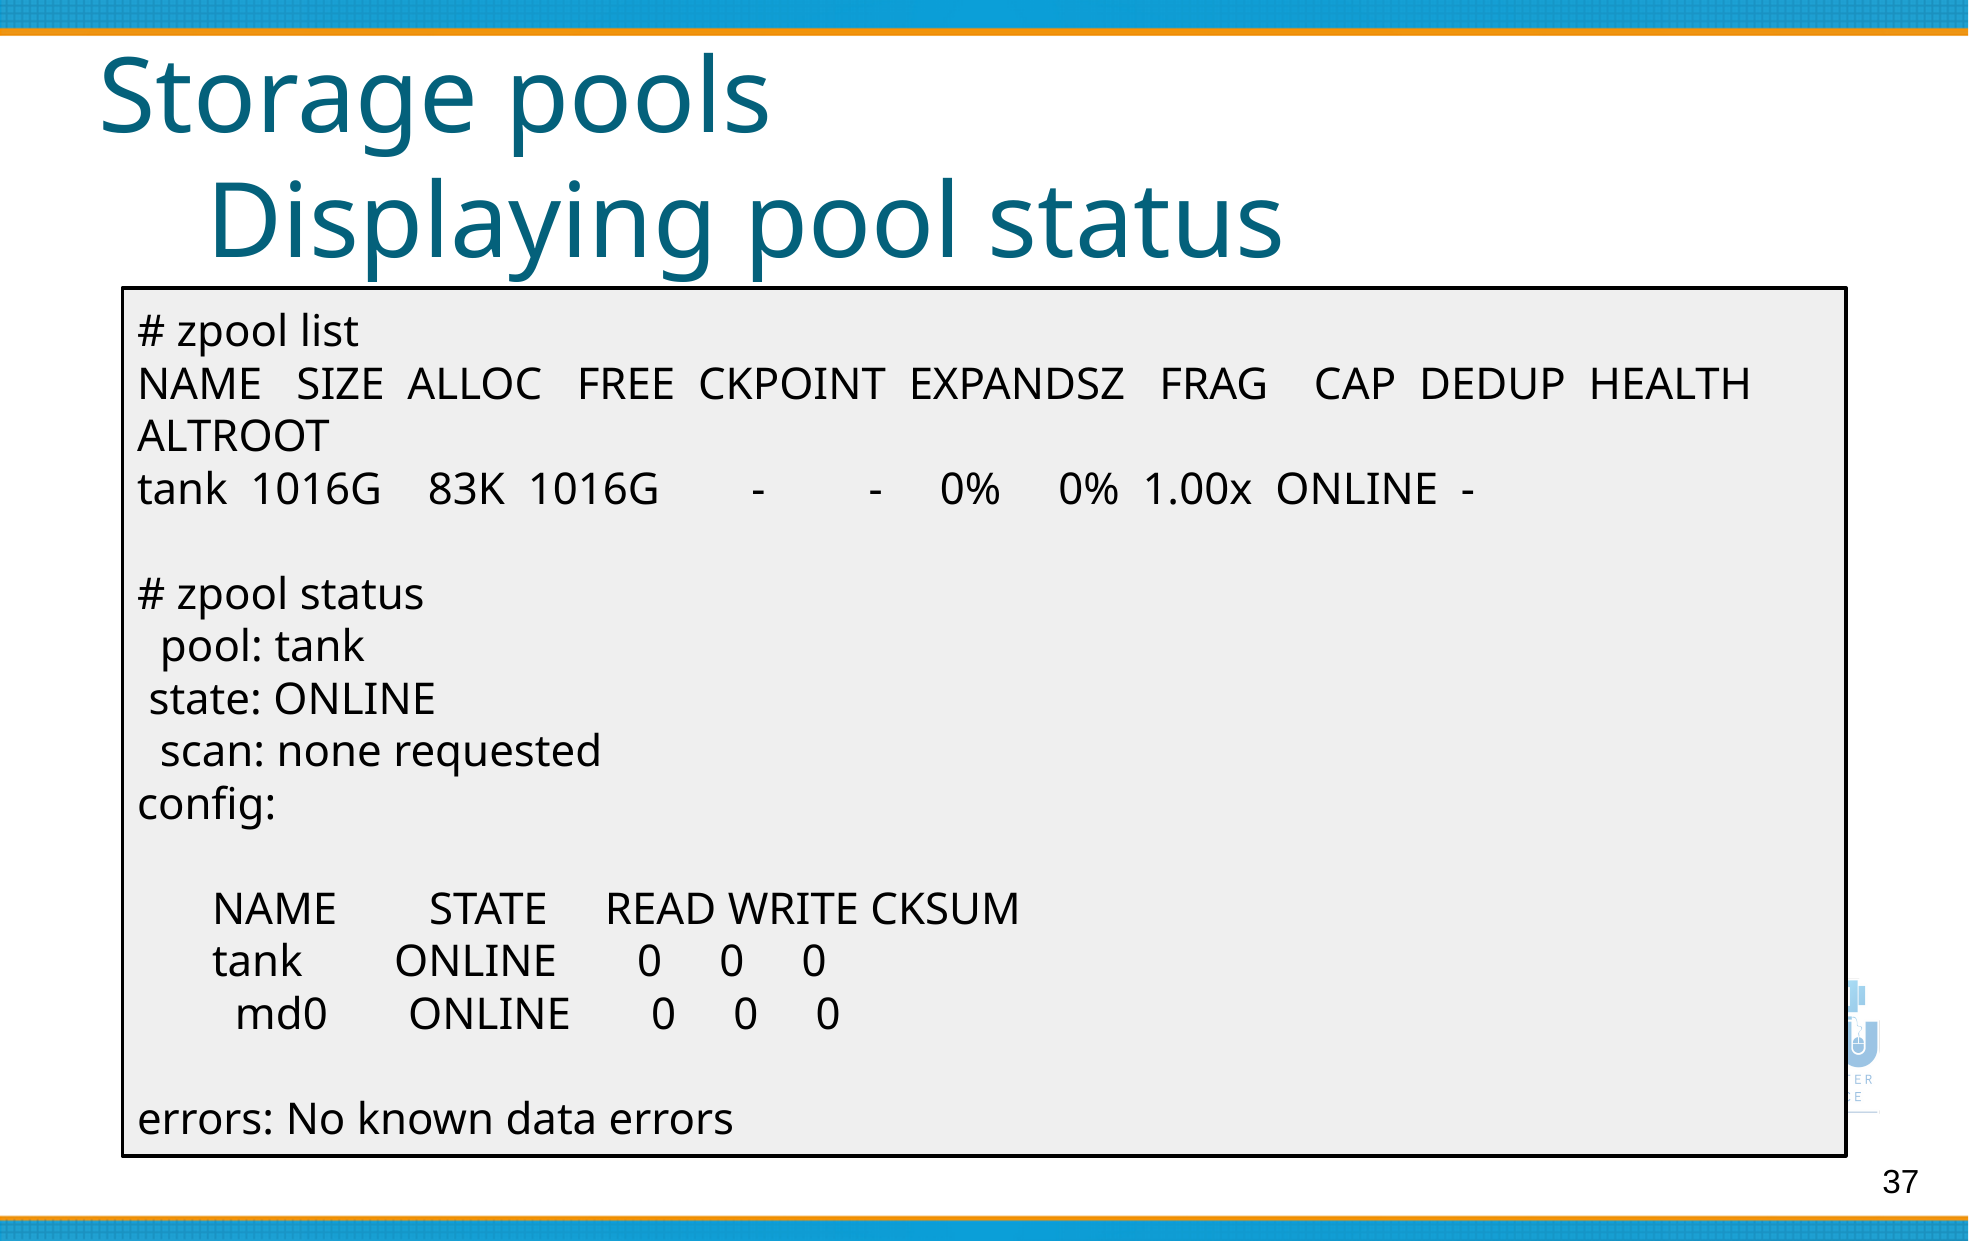

# Storage pools Displaying pool status
# zpool list
NAME SIZE ALLOC FREE CKPOINT EXPANDSZ FRAG CAP DEDUP HEALTH ALTROOT
tank 1016G 83K 1016G - - 0% 0% 1.00x ONLINE -
# zpool status
 pool: tank
 state: ONLINE
 scan: none requested
config:
	NAME STATE READ WRITE CKSUM
	tank ONLINE 0 0 0
	 md0 ONLINE 0 0 0
errors: No known data errors